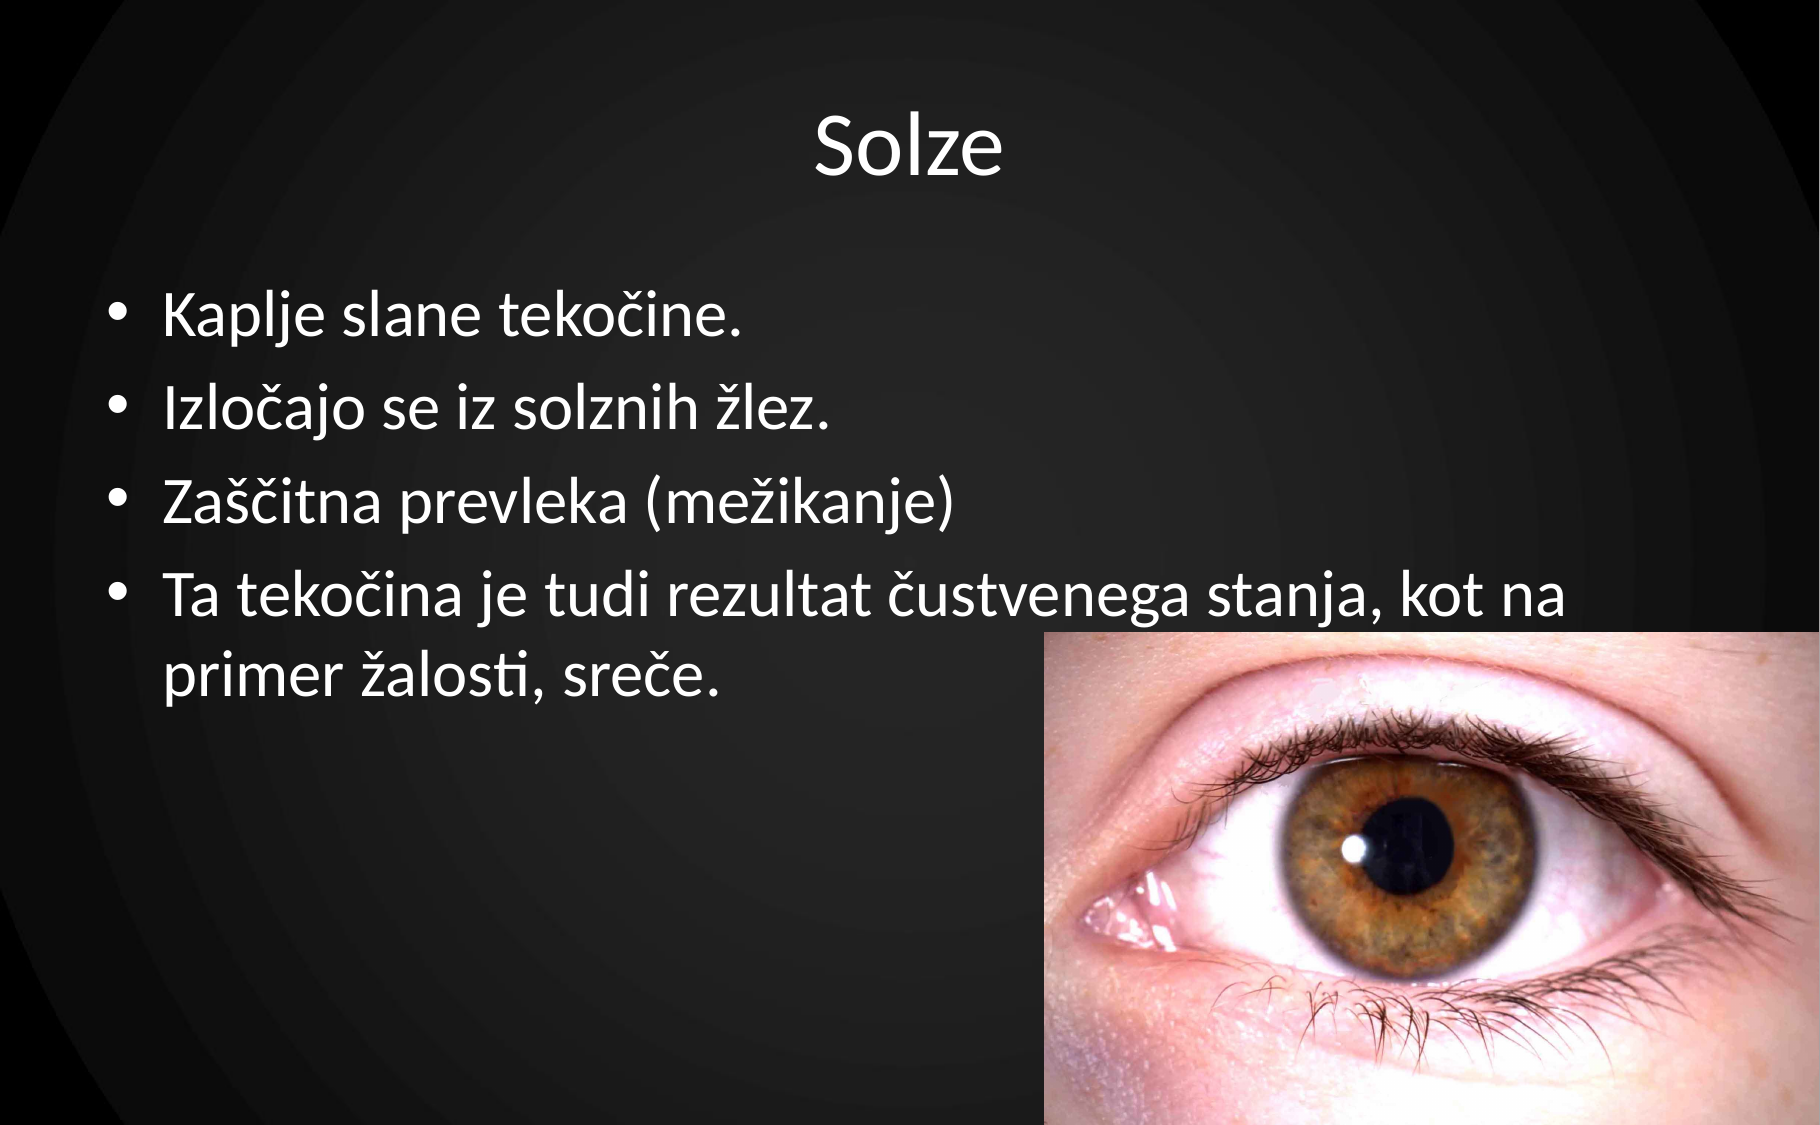

# Solze
Kaplje slane tekočine.
Izločajo se iz solznih žlez.
Zaščitna prevleka (mežikanje)
Ta tekočina je tudi rezultat čustvenega stanja, kot na primer žalosti, sreče.